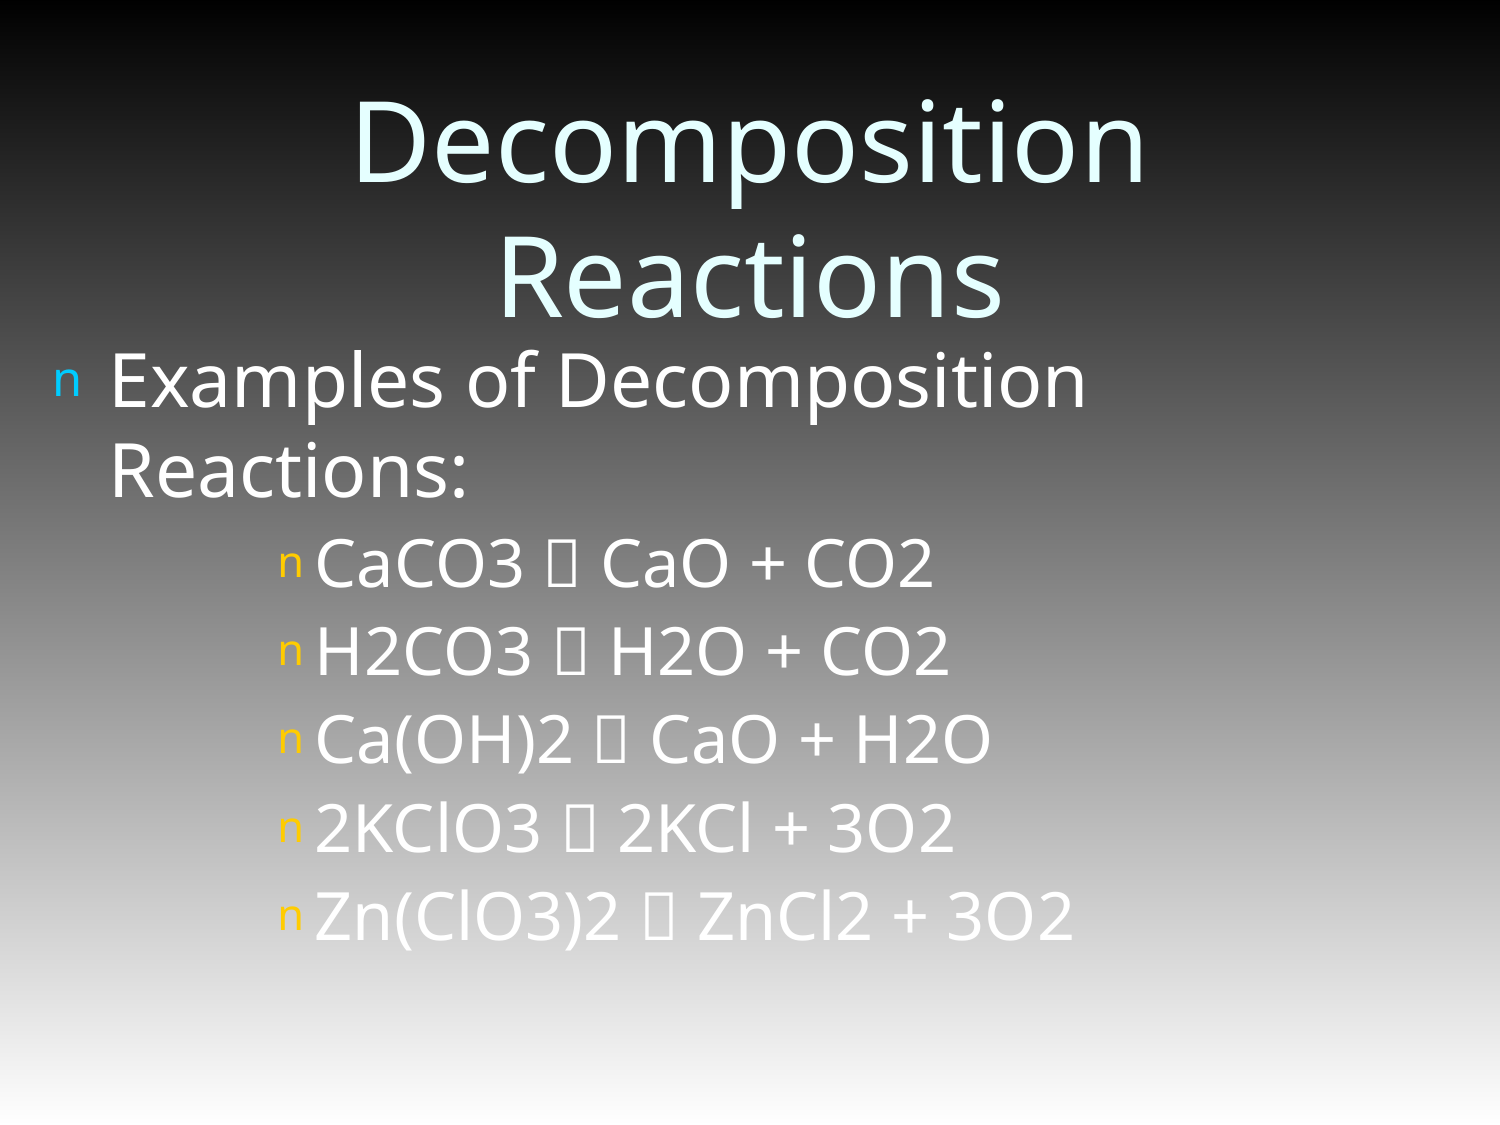

# Decomposition Reactions
Examples of Decomposition Reactions:
CaCO3  CaO + CO2
H2CO3  H2O + CO2
Ca(OH)2  CaO + H2O
2KClO3  2KCl + 3O2
Zn(ClO3)2  ZnCl2 + 3O2